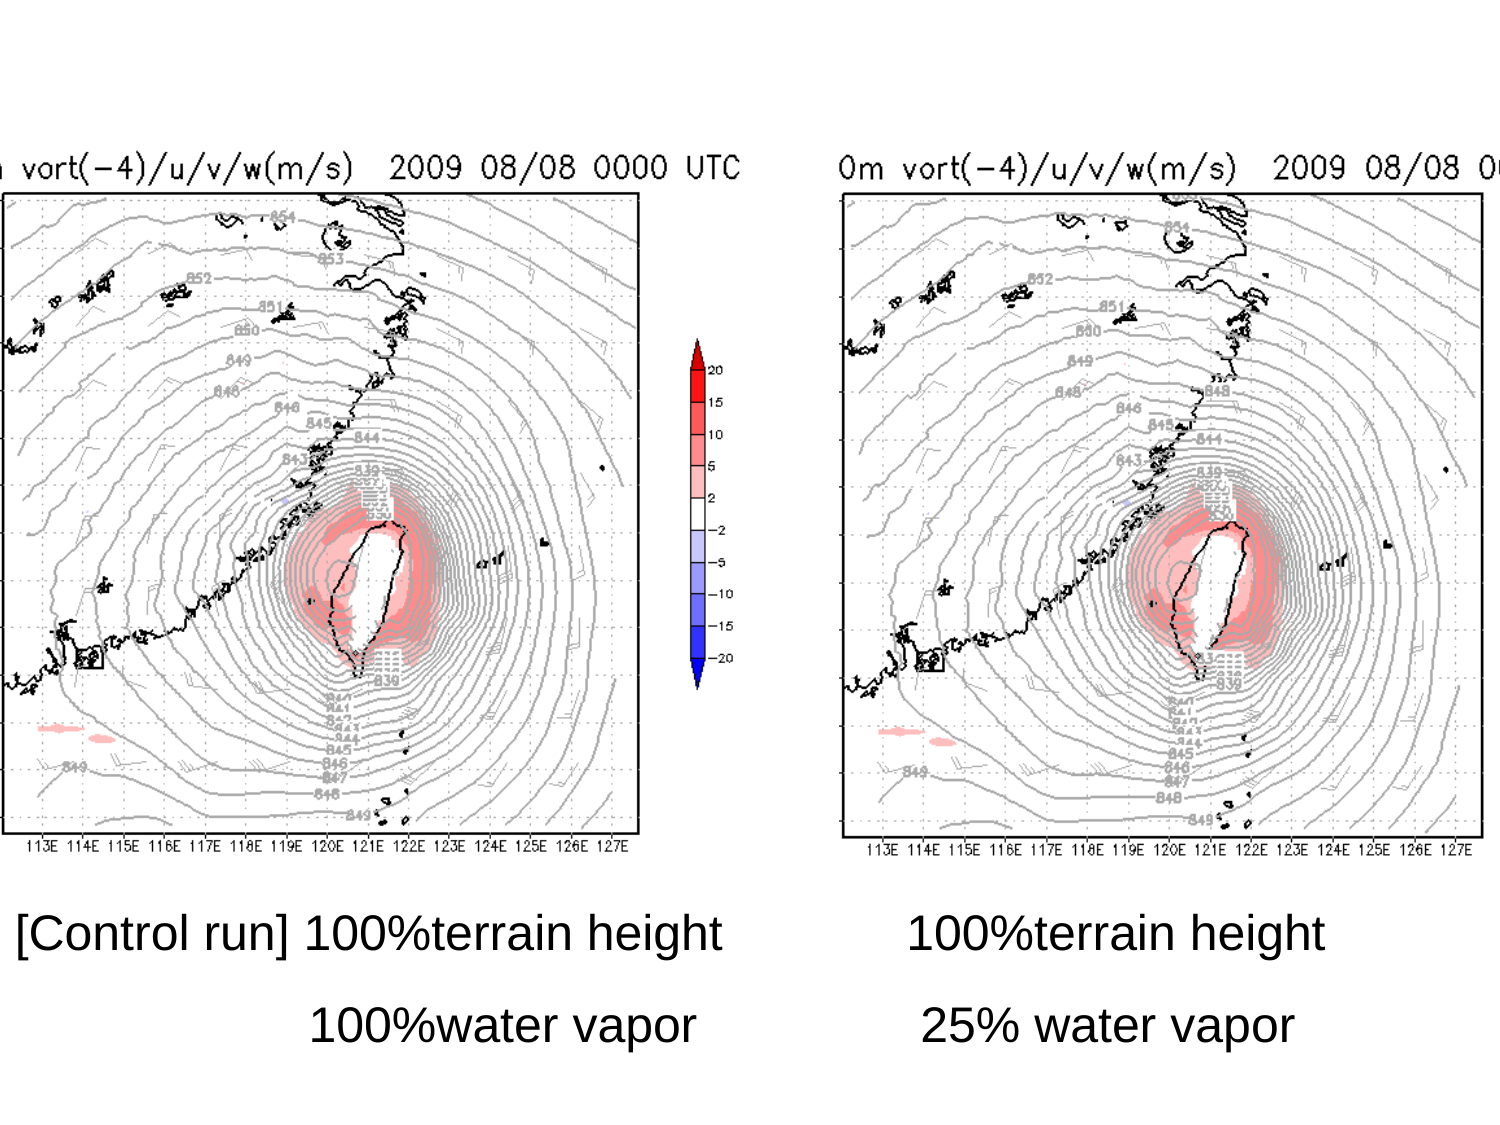

[Control run] 100%terrain height
 100%water vapor
100%terrain height
 25% water vapor